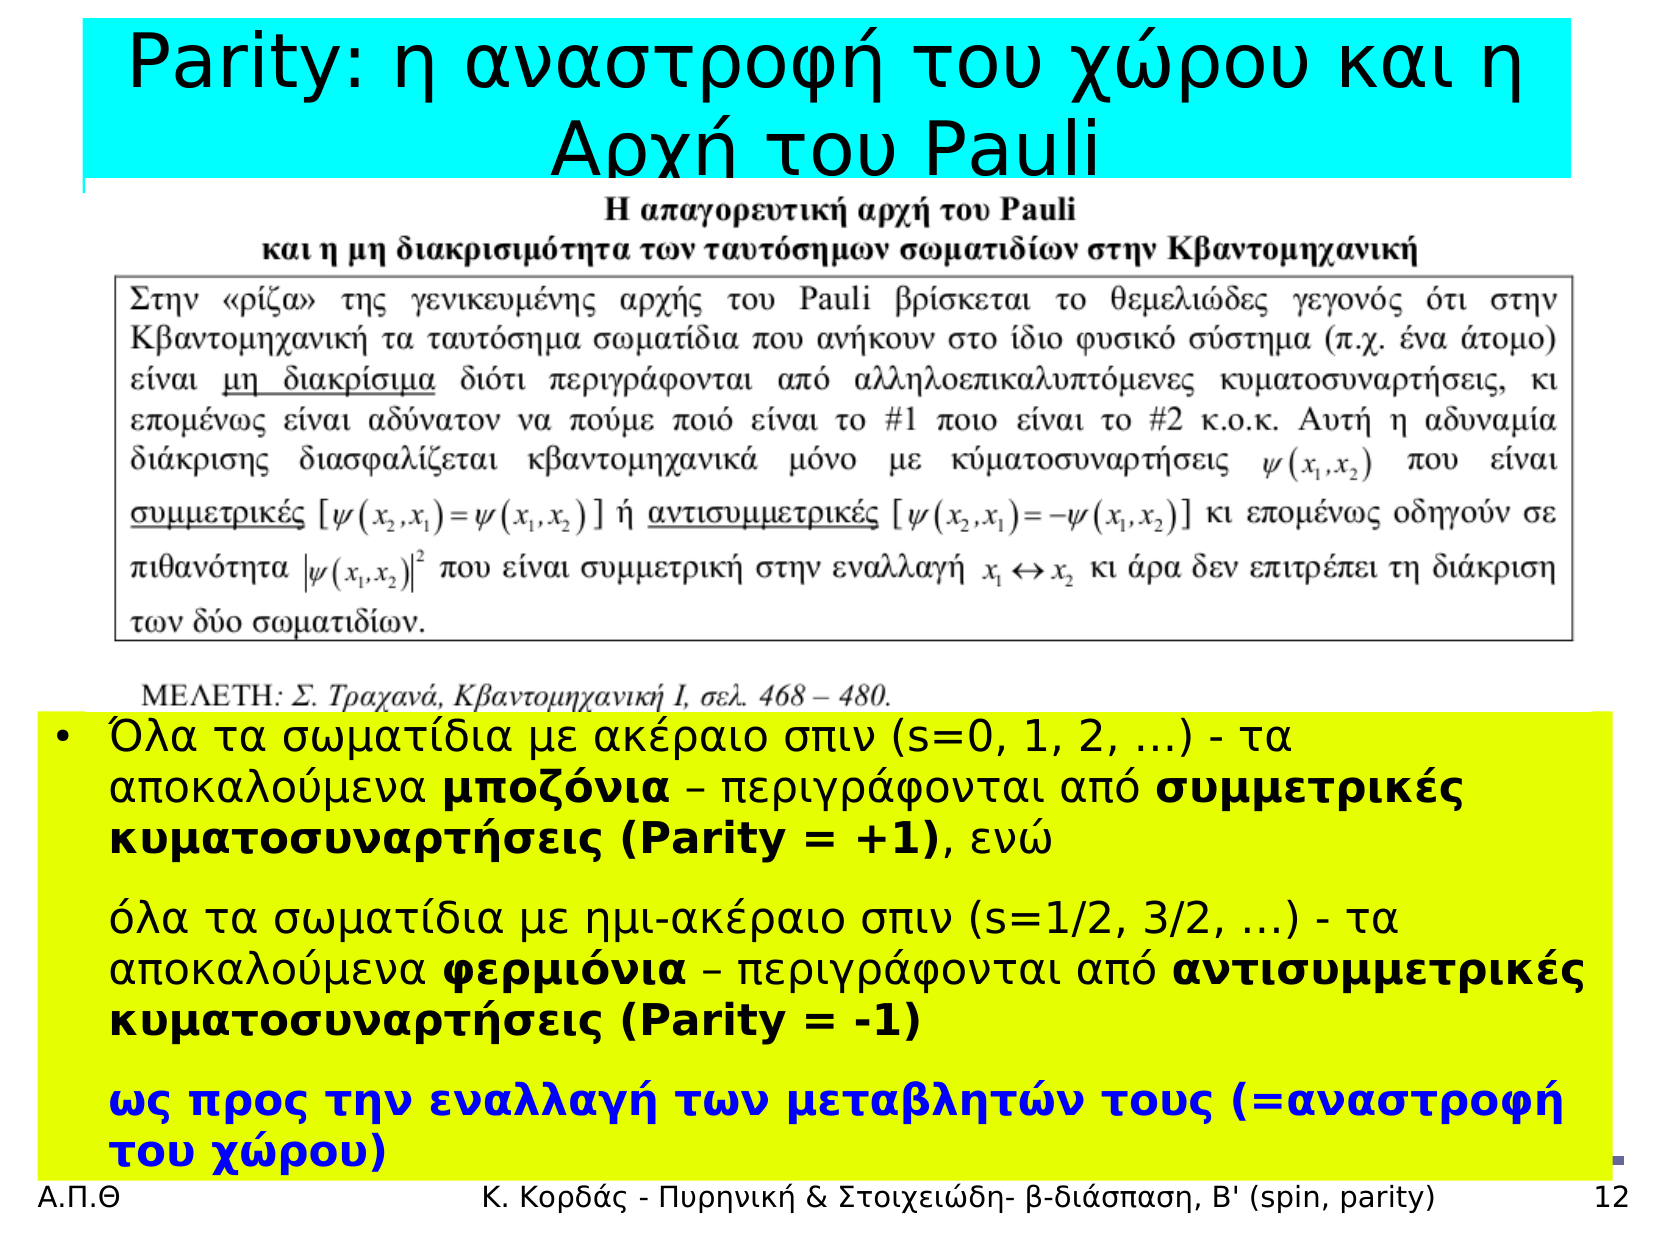

# Parity: η αναστροφή του χώρου και η Αρχή του Pauli
Όλα τα σωματίδια με ακέραιο σπιν (s=0, 1, 2, …) - τα αποκαλούμενα μποζόνια – περιγράφονται από συμμετρικές κυματοσυναρτήσεις (Parity = +1), ενώ
όλα τα σωματίδια με ημι-ακέραιο σπιν (s=1/2, 3/2, …) - τα αποκαλούμενα φερμιόνια – περιγράφονται από αντισυμμετρικές κυματοσυναρτήσεις (Parity = -1)
ως προς την εναλλαγή των μεταβλητών τους (=αναστροφή του χώρου)
Α.Π.Θ
Κ. Κορδάς - Πυρηνική & Στοιχειώδη- β-διάσπαση, B' (spin, parity)
12